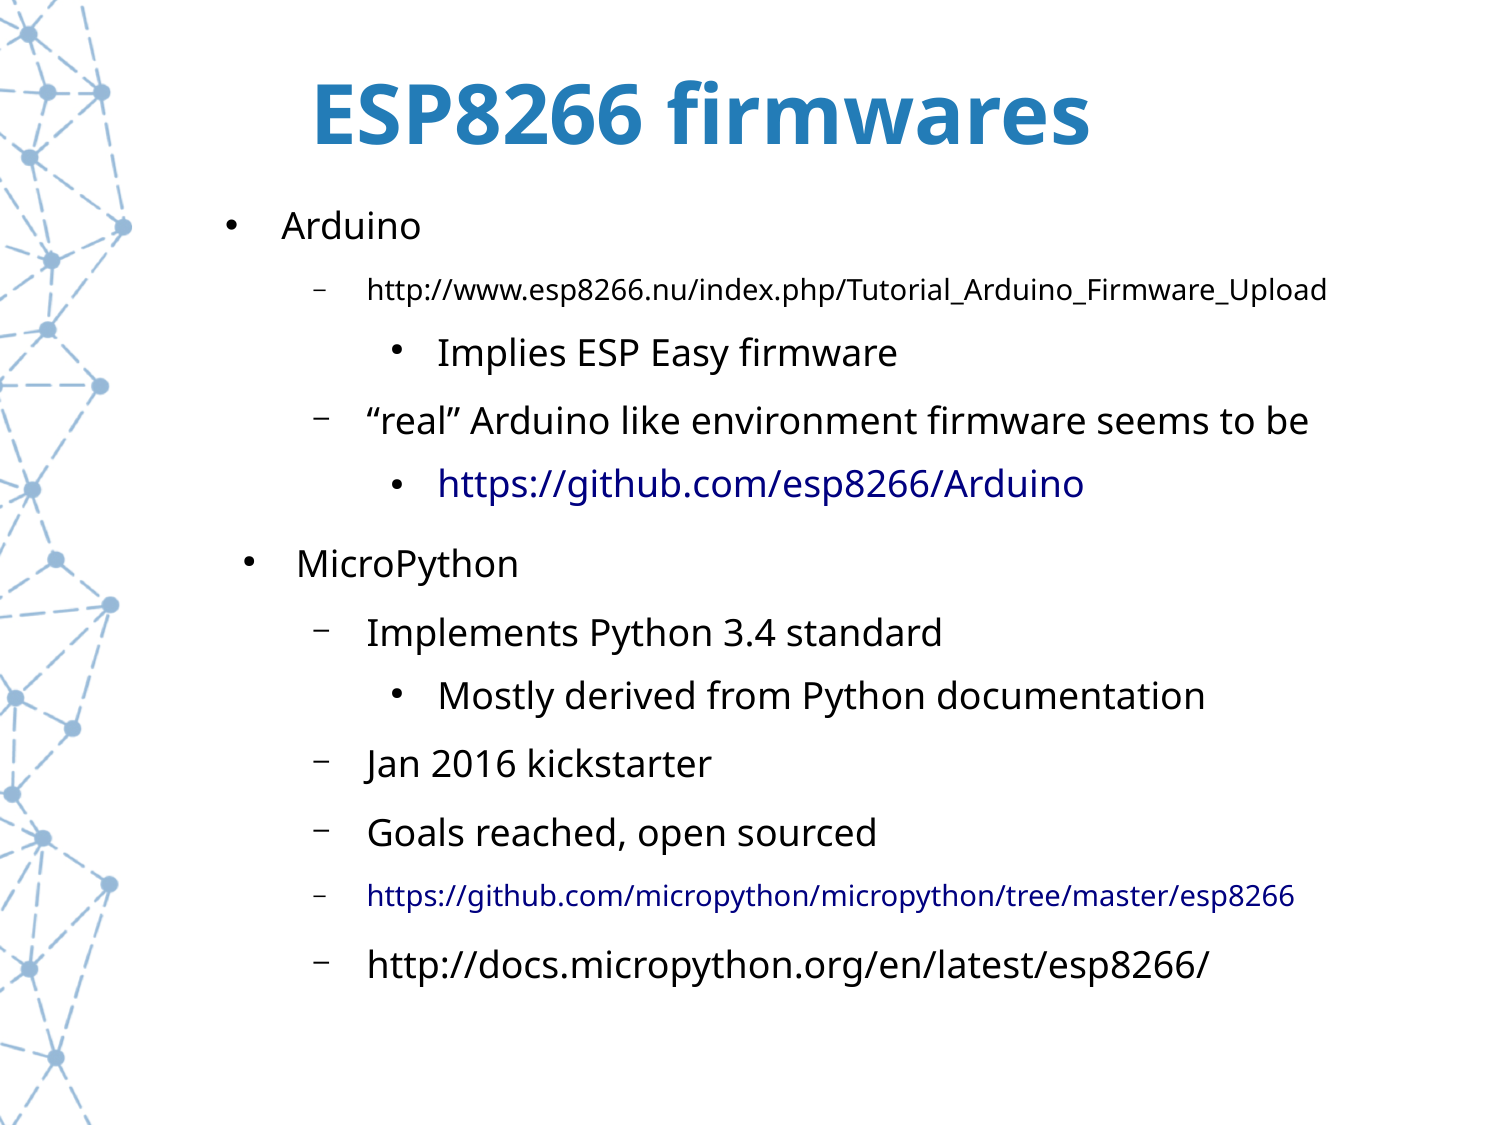

# ESP8266 firmwares
Arduino
http://www.esp8266.nu/index.php/Tutorial_Arduino_Firmware_Upload
Implies ESP Easy firmware
“real” Arduino like environment firmware seems to be
https://github.com/esp8266/Arduino
MicroPython
Implements Python 3.4 standard
Mostly derived from Python documentation
Jan 2016 kickstarter
Goals reached, open sourced
https://github.com/micropython/micropython/tree/master/esp8266
http://docs.micropython.org/en/latest/esp8266/